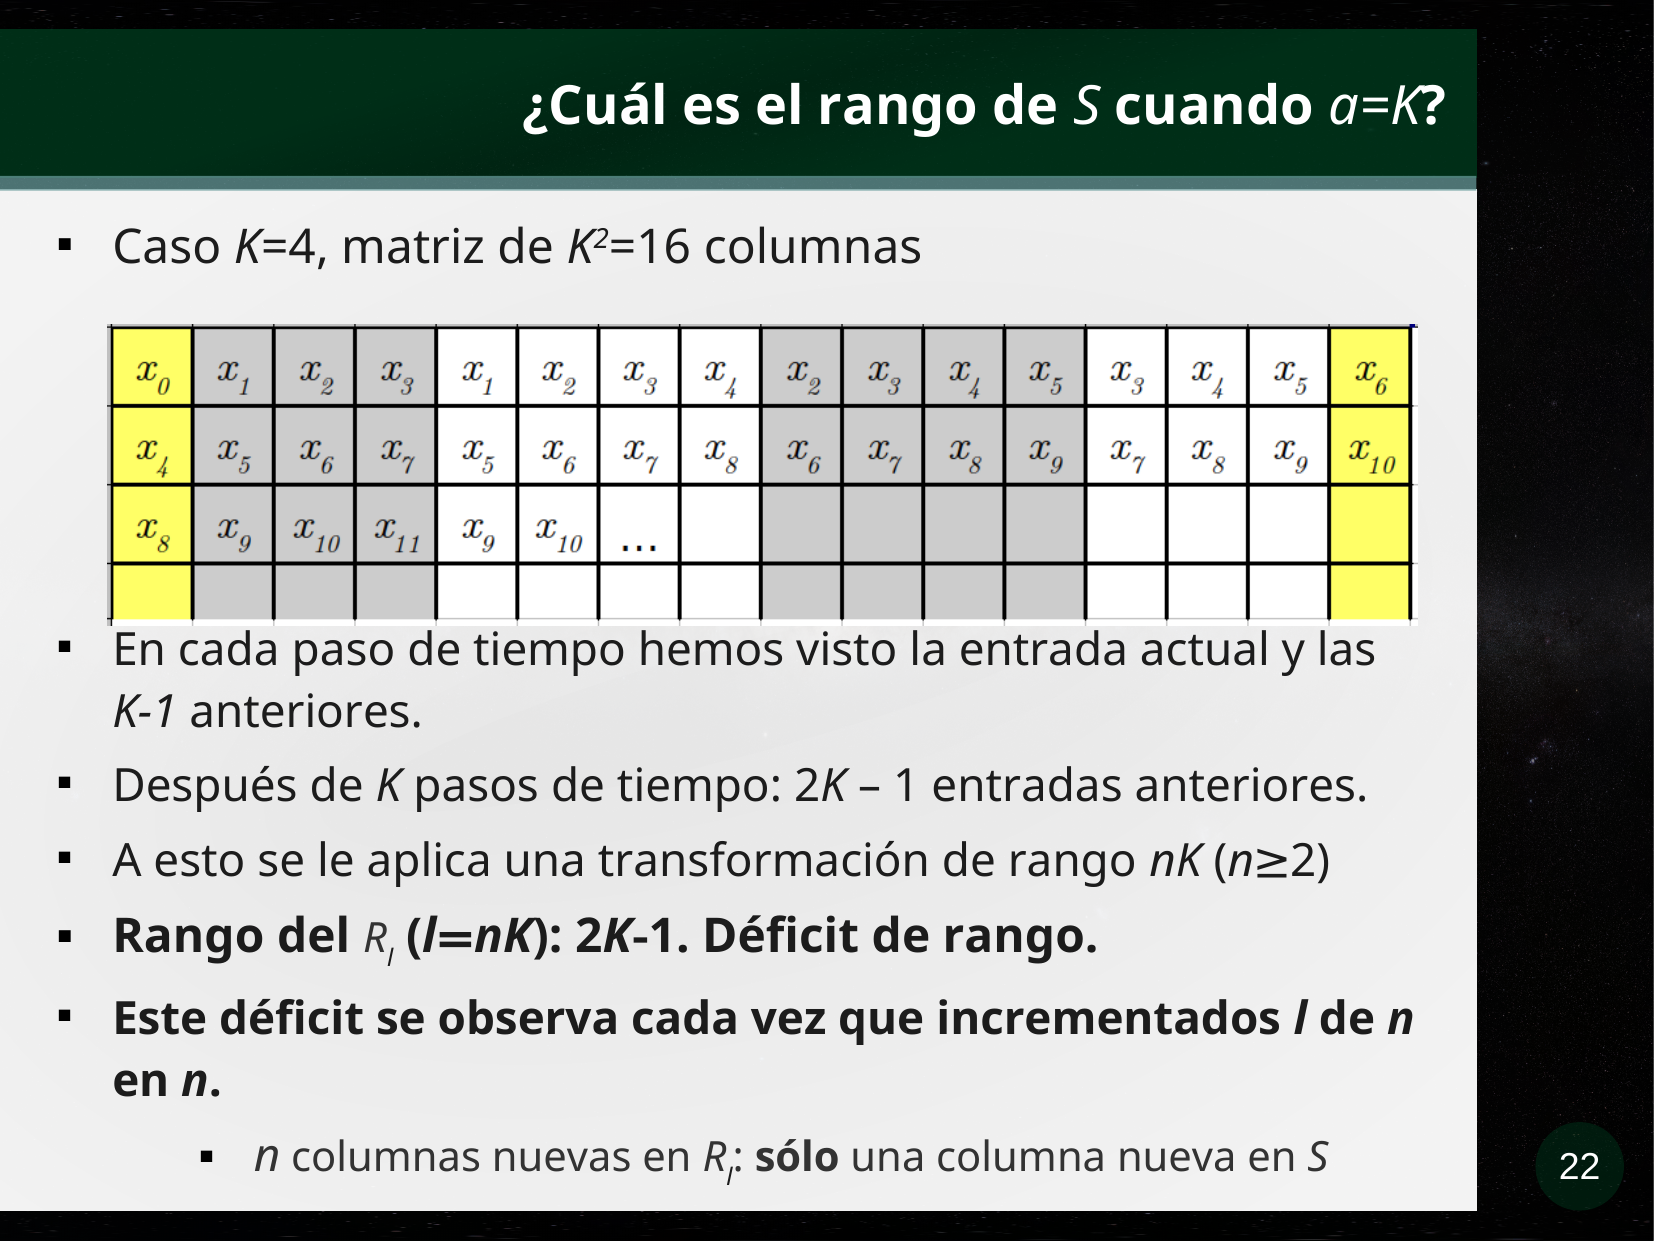

# ¿Cuál es el rango de S cuando a=K?
Caso K=4, matriz de K2=16 columnas
En cada paso de tiempo hemos visto la entrada actual y las K-1 anteriores.
Después de K pasos de tiempo: 2K – 1 entradas anteriores.
A esto se le aplica una transformación de rango nK (n≥2)
Rango del Rl (l=nK): 2K-1. Déficit de rango.
Este déficit se observa cada vez que incrementados l de n en n.
n columnas nuevas en Rl: sólo una columna nueva en S